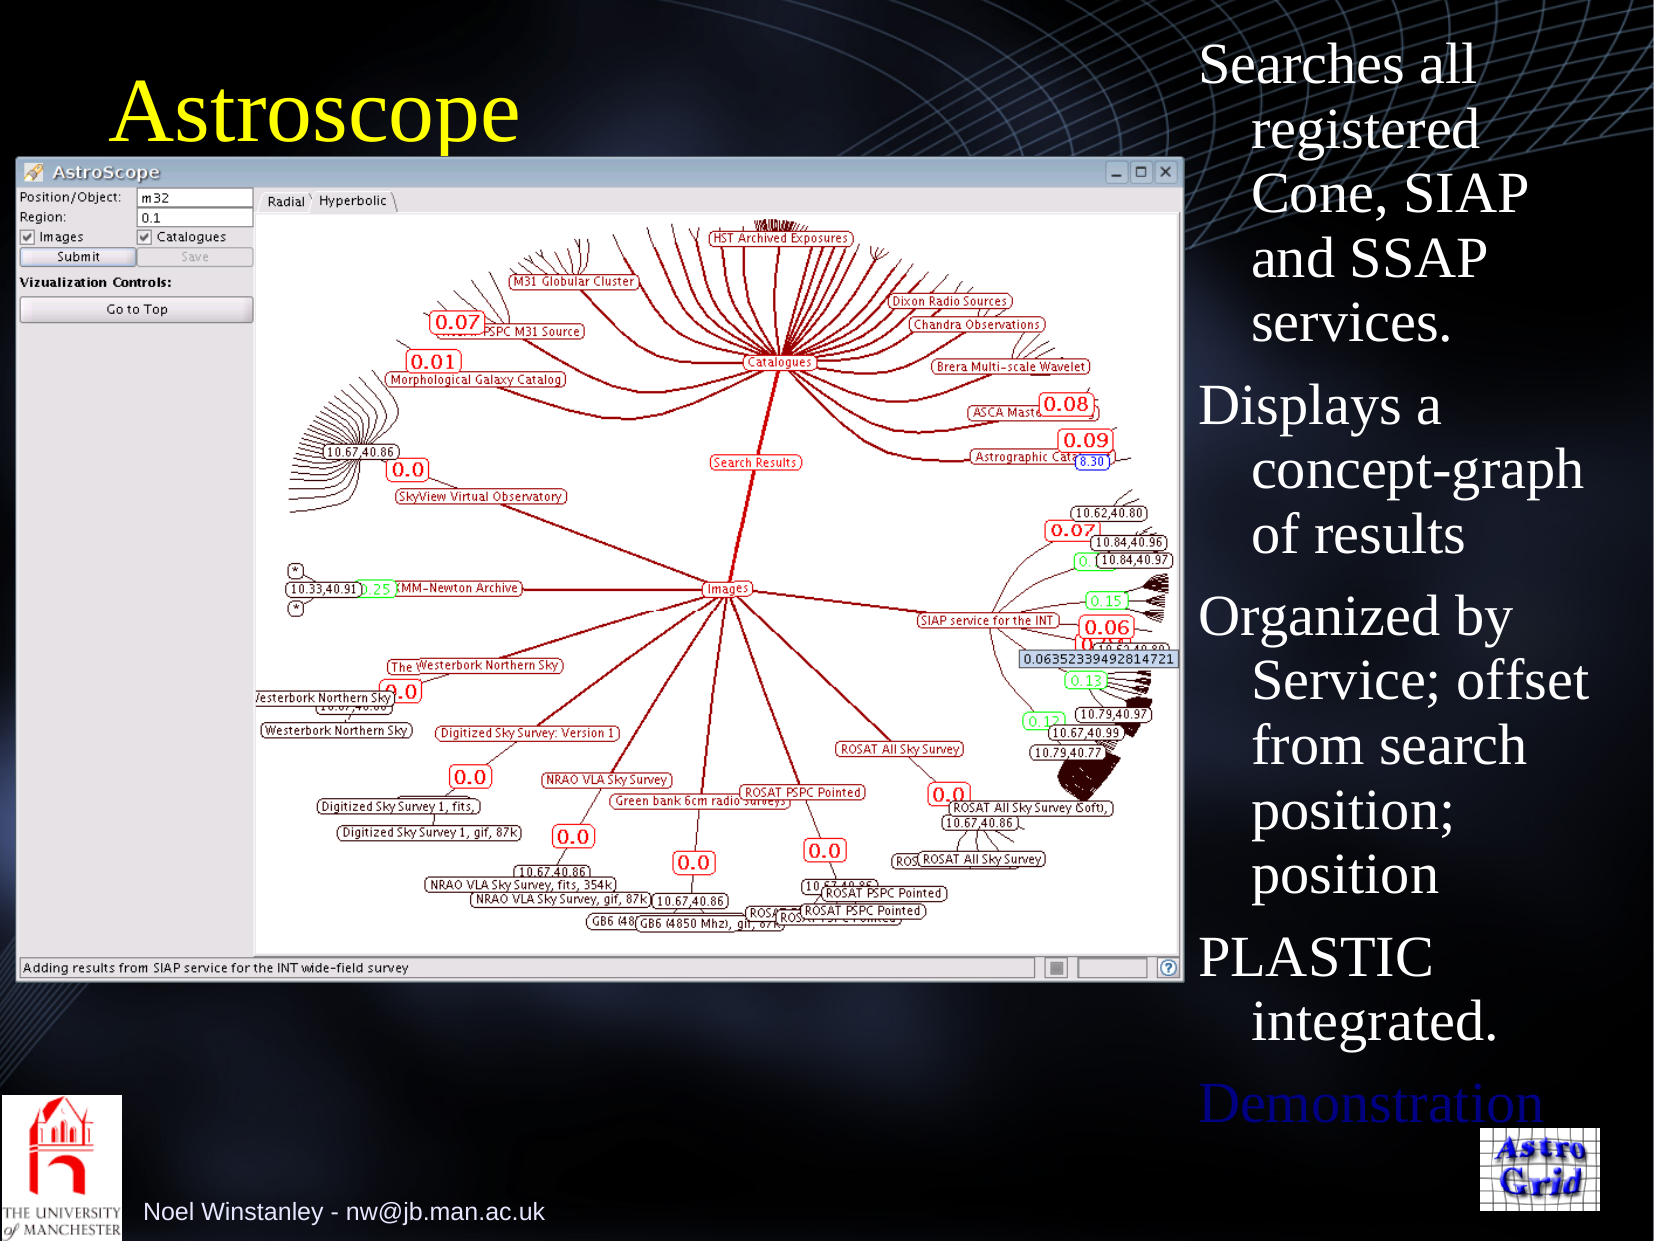

# Astroscope
Searches all registered Cone, SIAP and SSAP services.
Displays a concept-graph of results
Organized by Service; offset from search position; position
PLASTIC integrated.
Demonstration